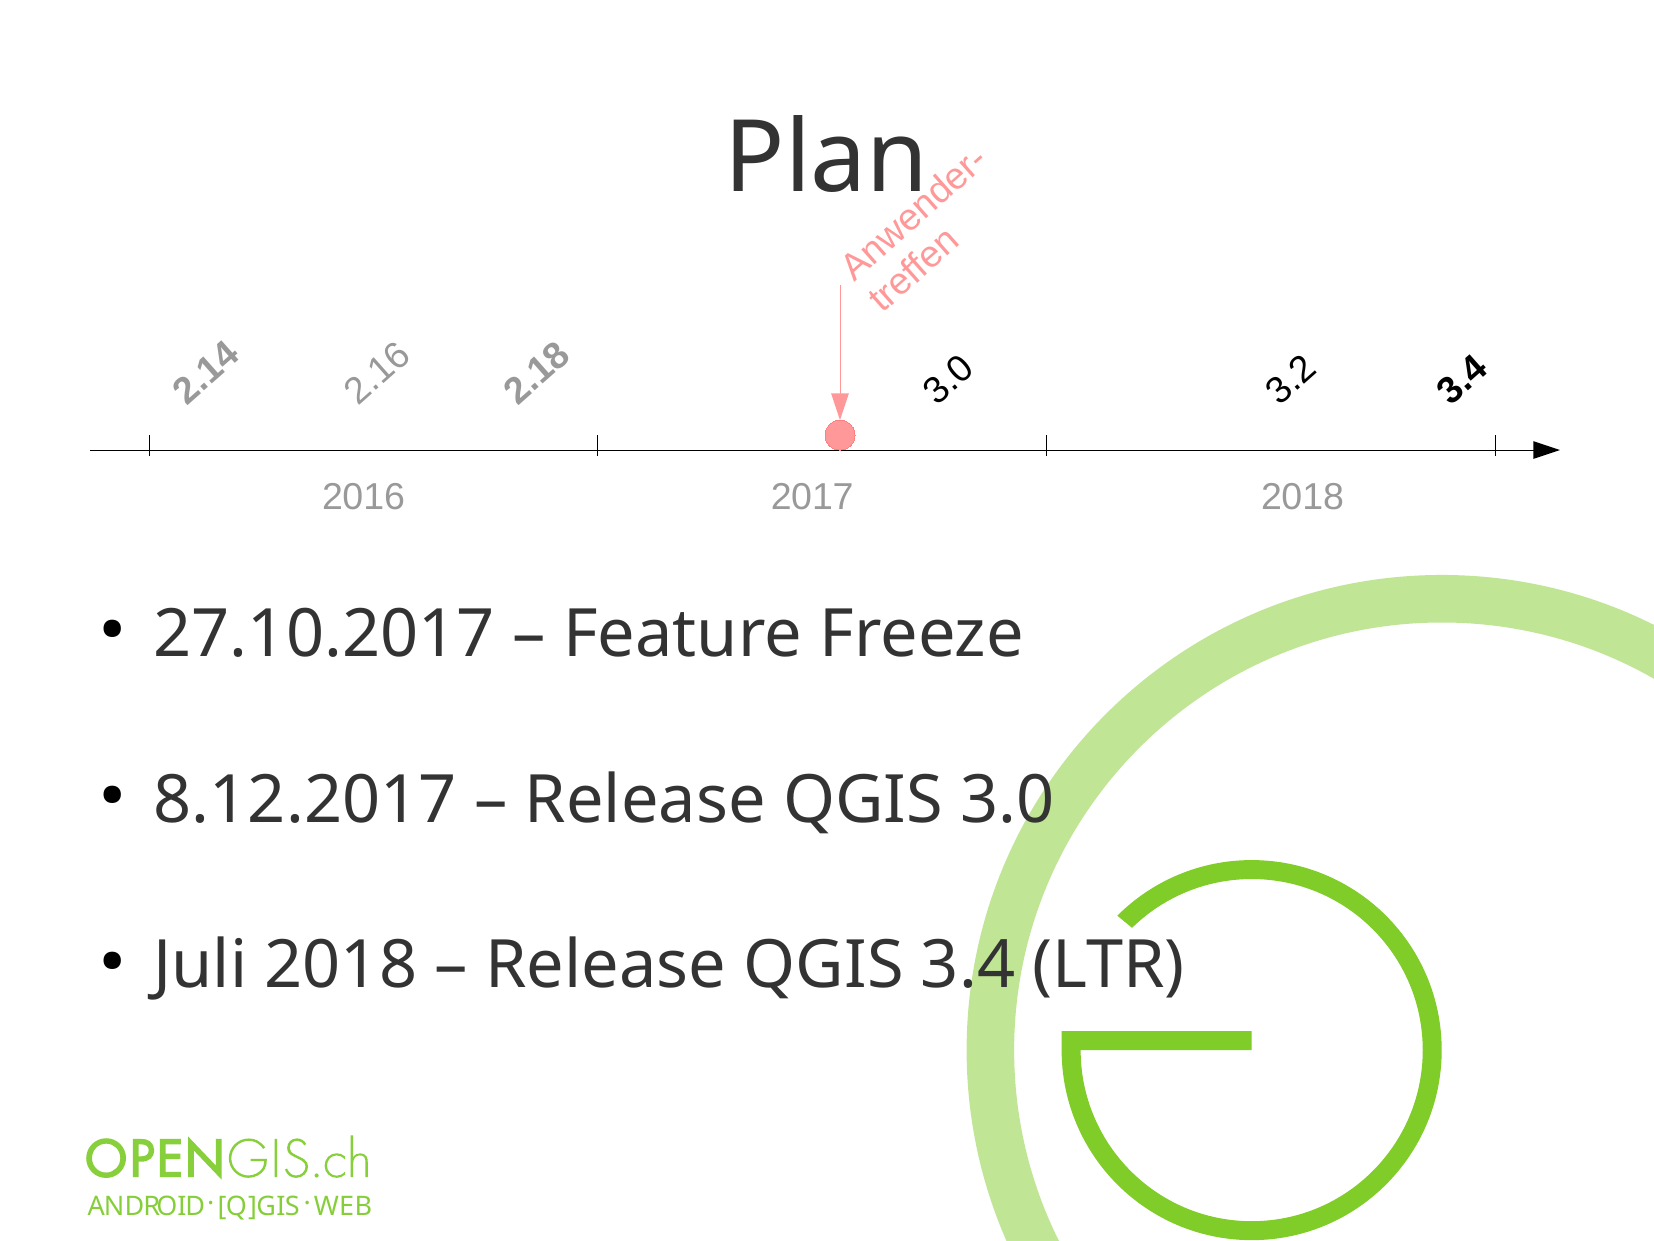

# Plan
Anwender-
treffen
2.14
2.16
2.18
3.0
3.2
3.4
2017
2016
2018
27.10.2017 – Feature Freeze
8.12.2017 – Release QGIS 3.0
Juli 2018 – Release QGIS 3.4 (LTR)